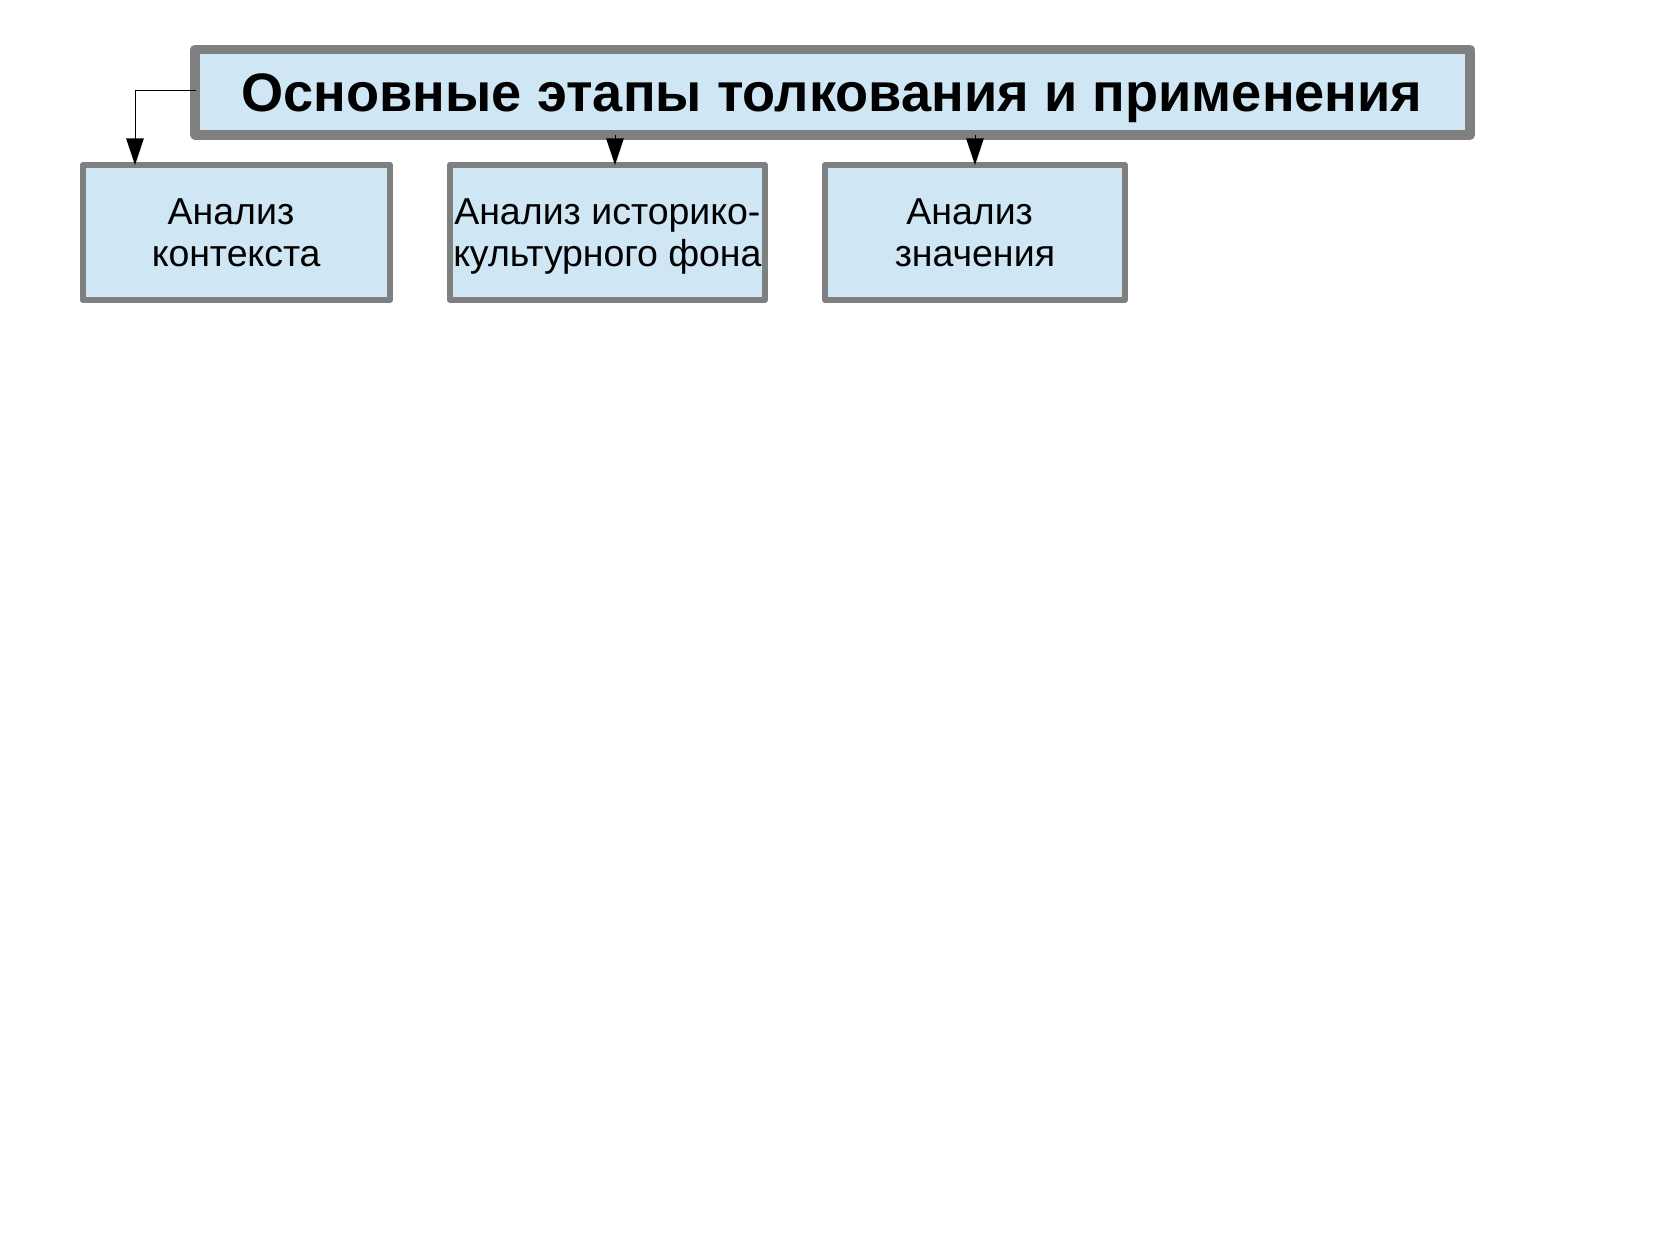

#
Основные этапы толкования и применения
Анализ
контекста
Анализ историко-
культурного фона
Анализ
значения